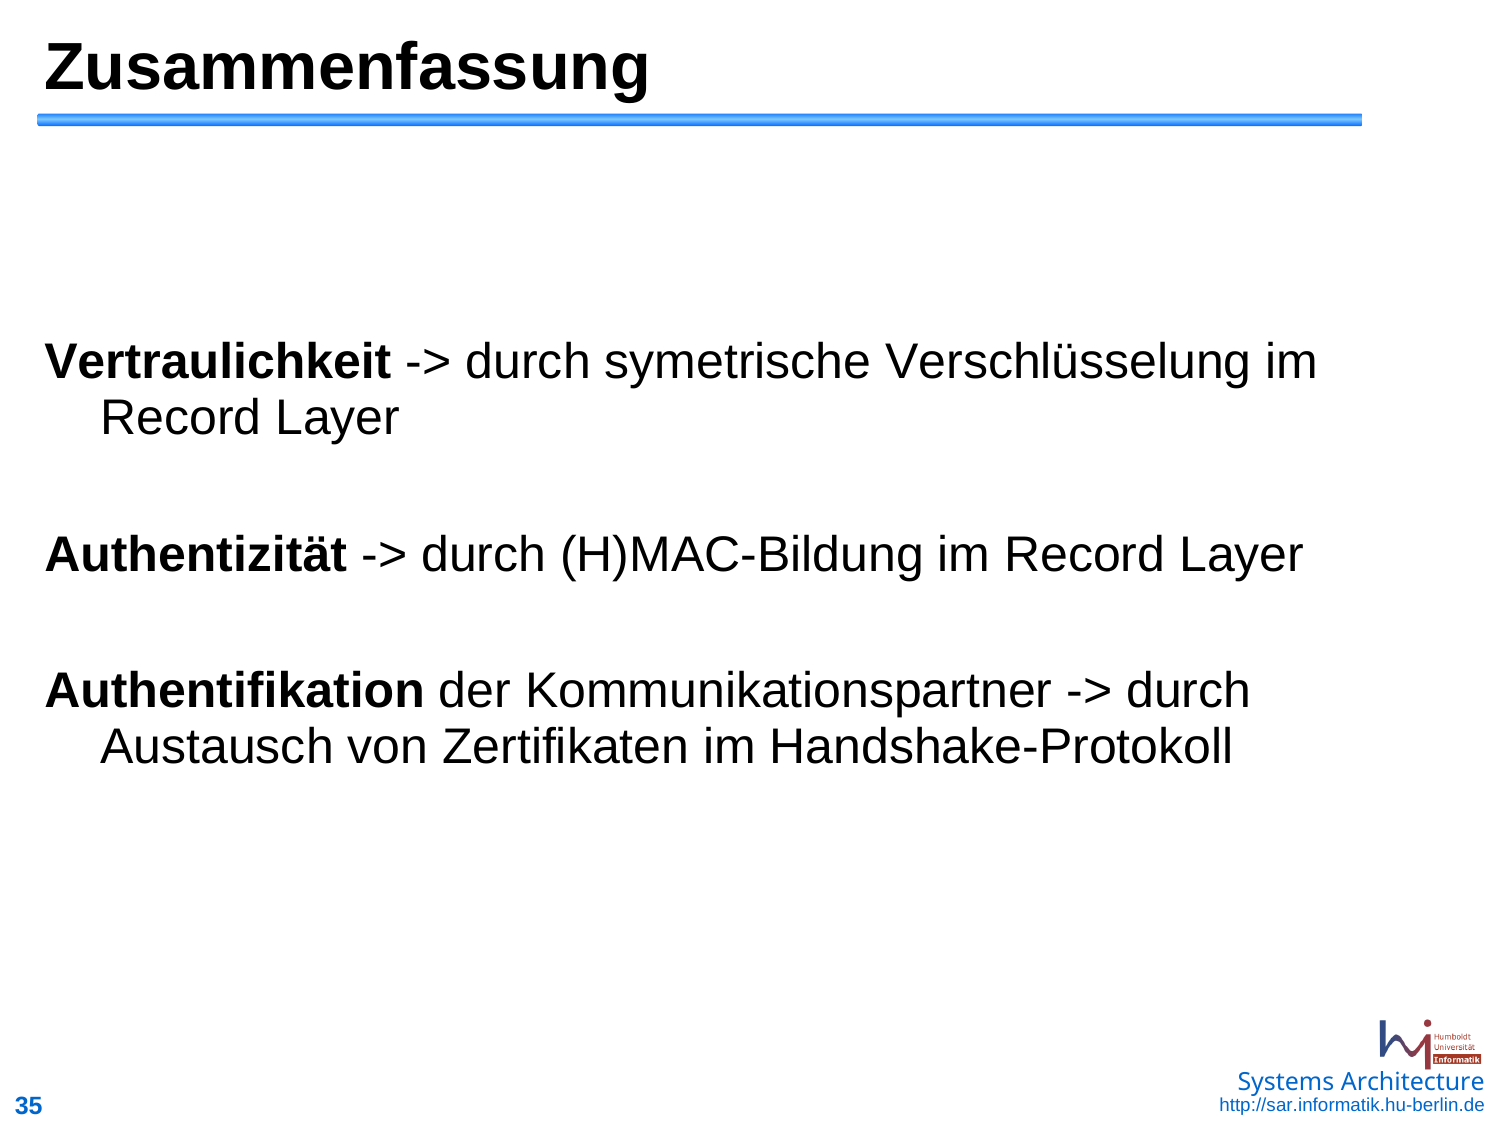

# Zusammenfassung
Vertraulichkeit -> durch symetrische Verschlüsselung im Record Layer
Authentizität -> durch (H)MAC-Bildung im Record Layer
Authentifikation der Kommunikationspartner -> durch Austausch von Zertifikaten im Handshake-Protokoll